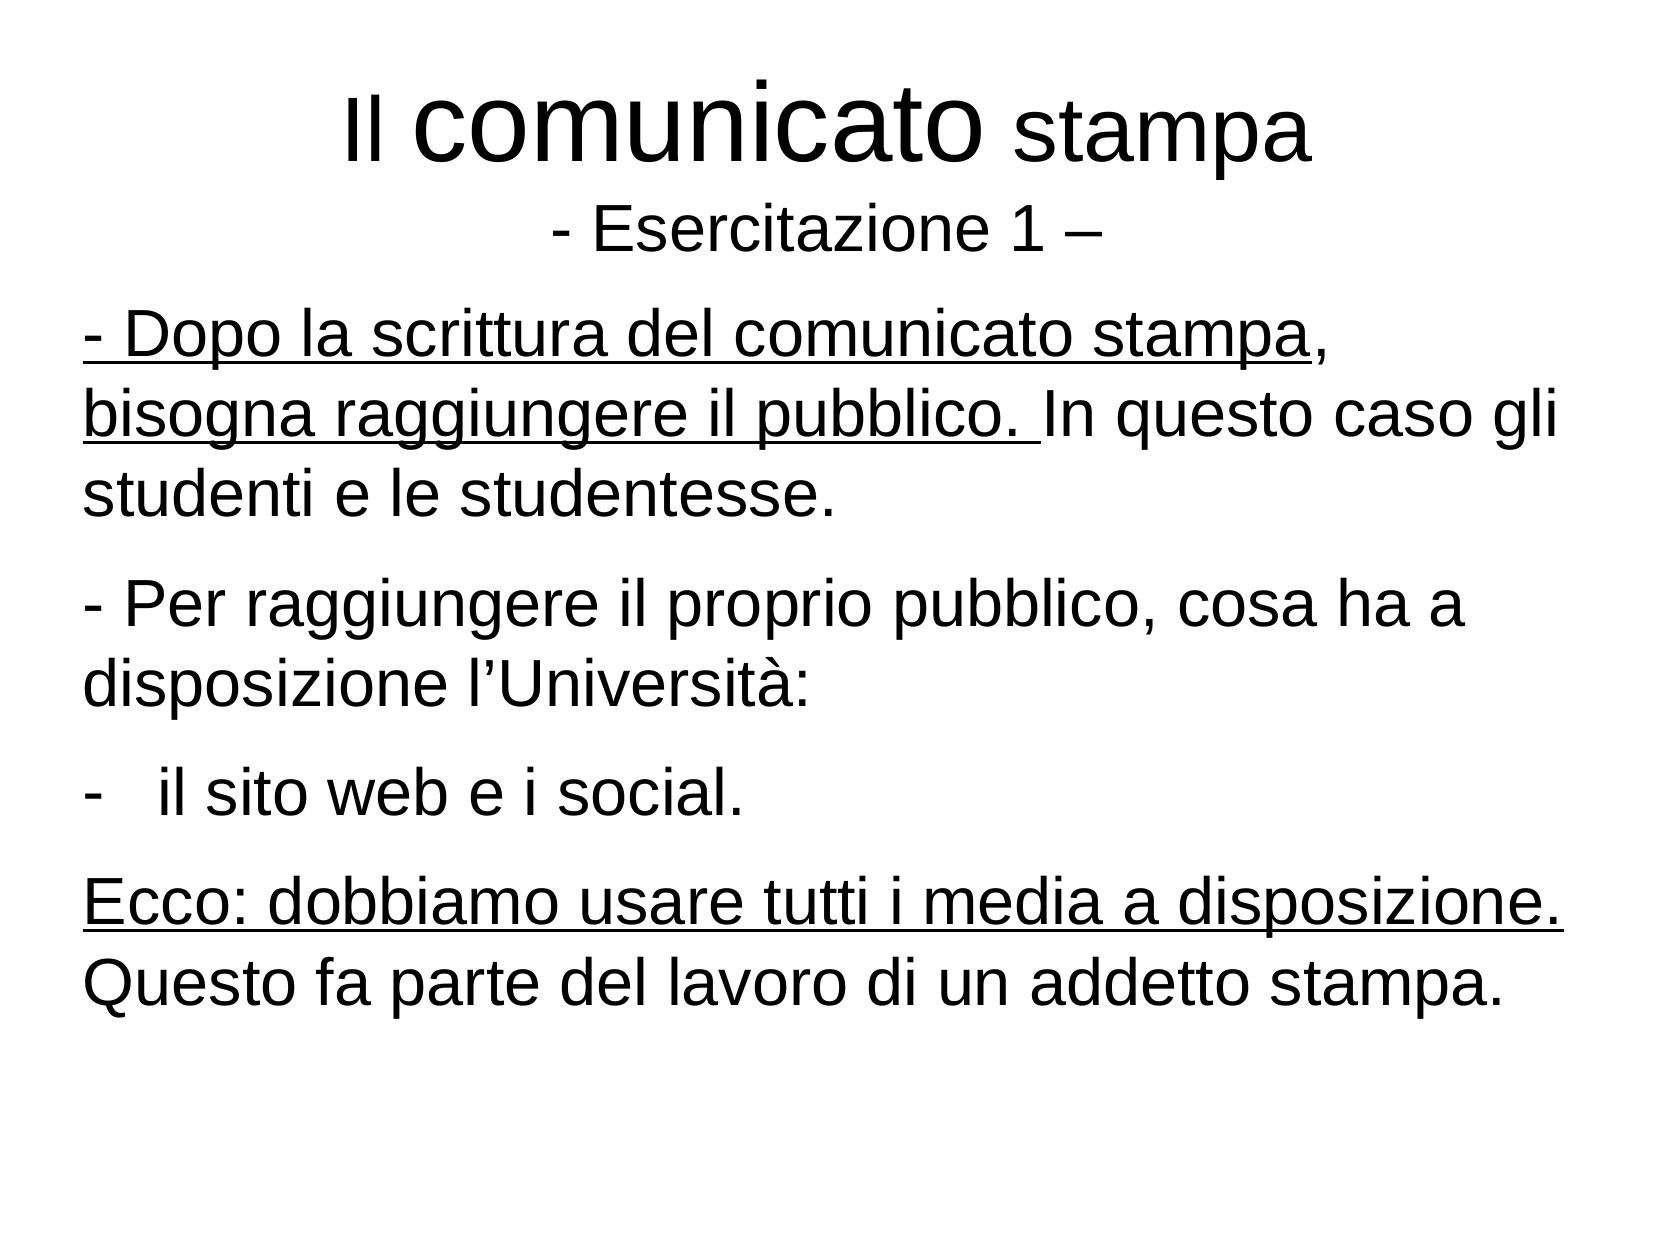

# Il comunicato stampa - Esercitazione 1 –
- Dopo la scrittura del comunicato stampa, bisogna raggiungere il pubblico. In questo caso gli studenti e le studentesse.
- Per raggiungere il proprio pubblico, cosa ha a disposizione l’Università:
il sito web e i social.
Ecco: dobbiamo usare tutti i media a disposizione. Questo fa parte del lavoro di un addetto stampa.